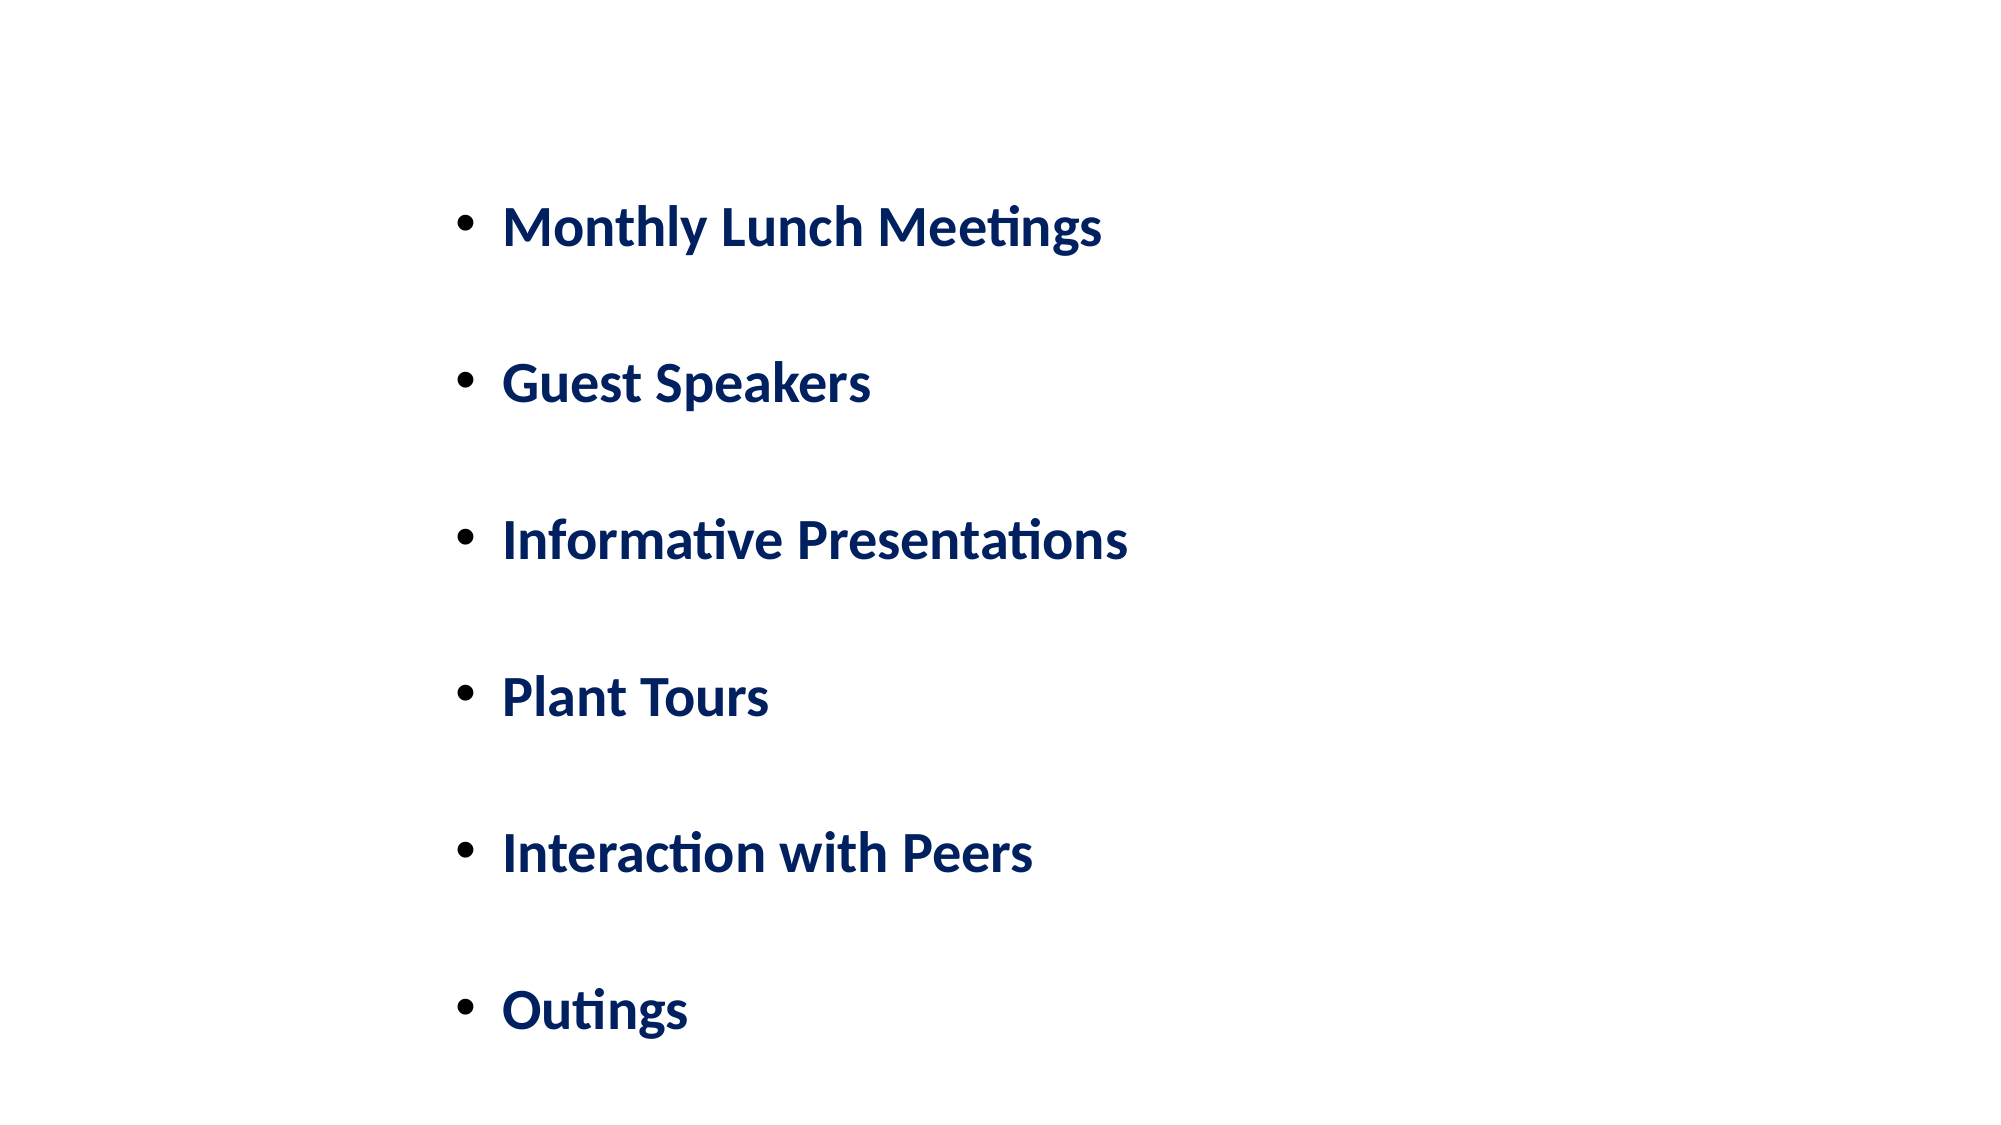

Monthly Lunch Meetings
Guest Speakers
Informative Presentations
Plant Tours
Interaction with Peers
Outings